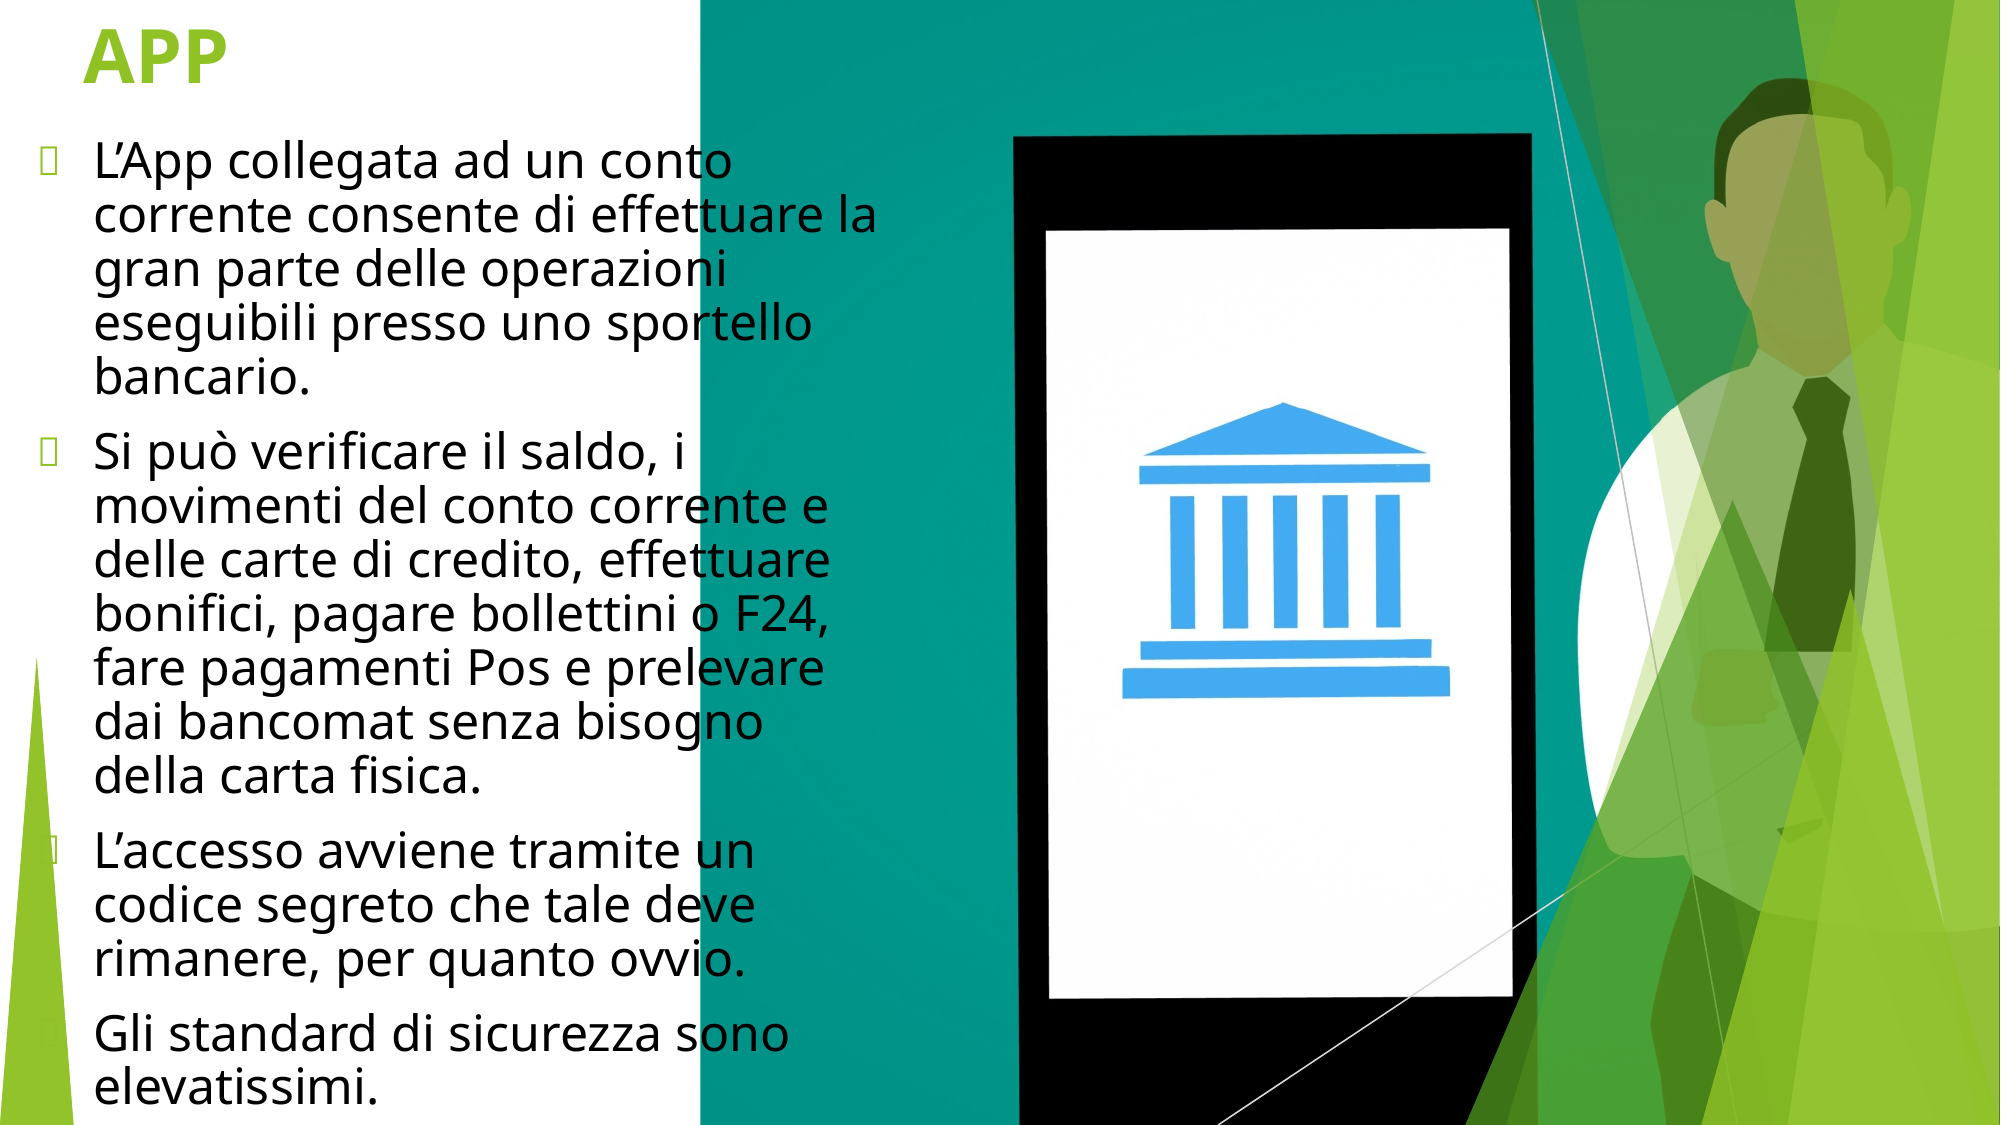

# APP
L’App collegata ad un conto corrente consente di effettuare la gran parte delle operazioni eseguibili presso uno sportello bancario.
Si può verificare il saldo, i movimenti del conto corrente e delle carte di credito, effettuare bonifici, pagare bollettini o F24, fare pagamenti Pos e prelevare dai bancomat senza bisogno della carta fisica.
L’accesso avviene tramite un codice segreto che tale deve rimanere, per quanto ovvio.
Gli standard di sicurezza sono elevatissimi.